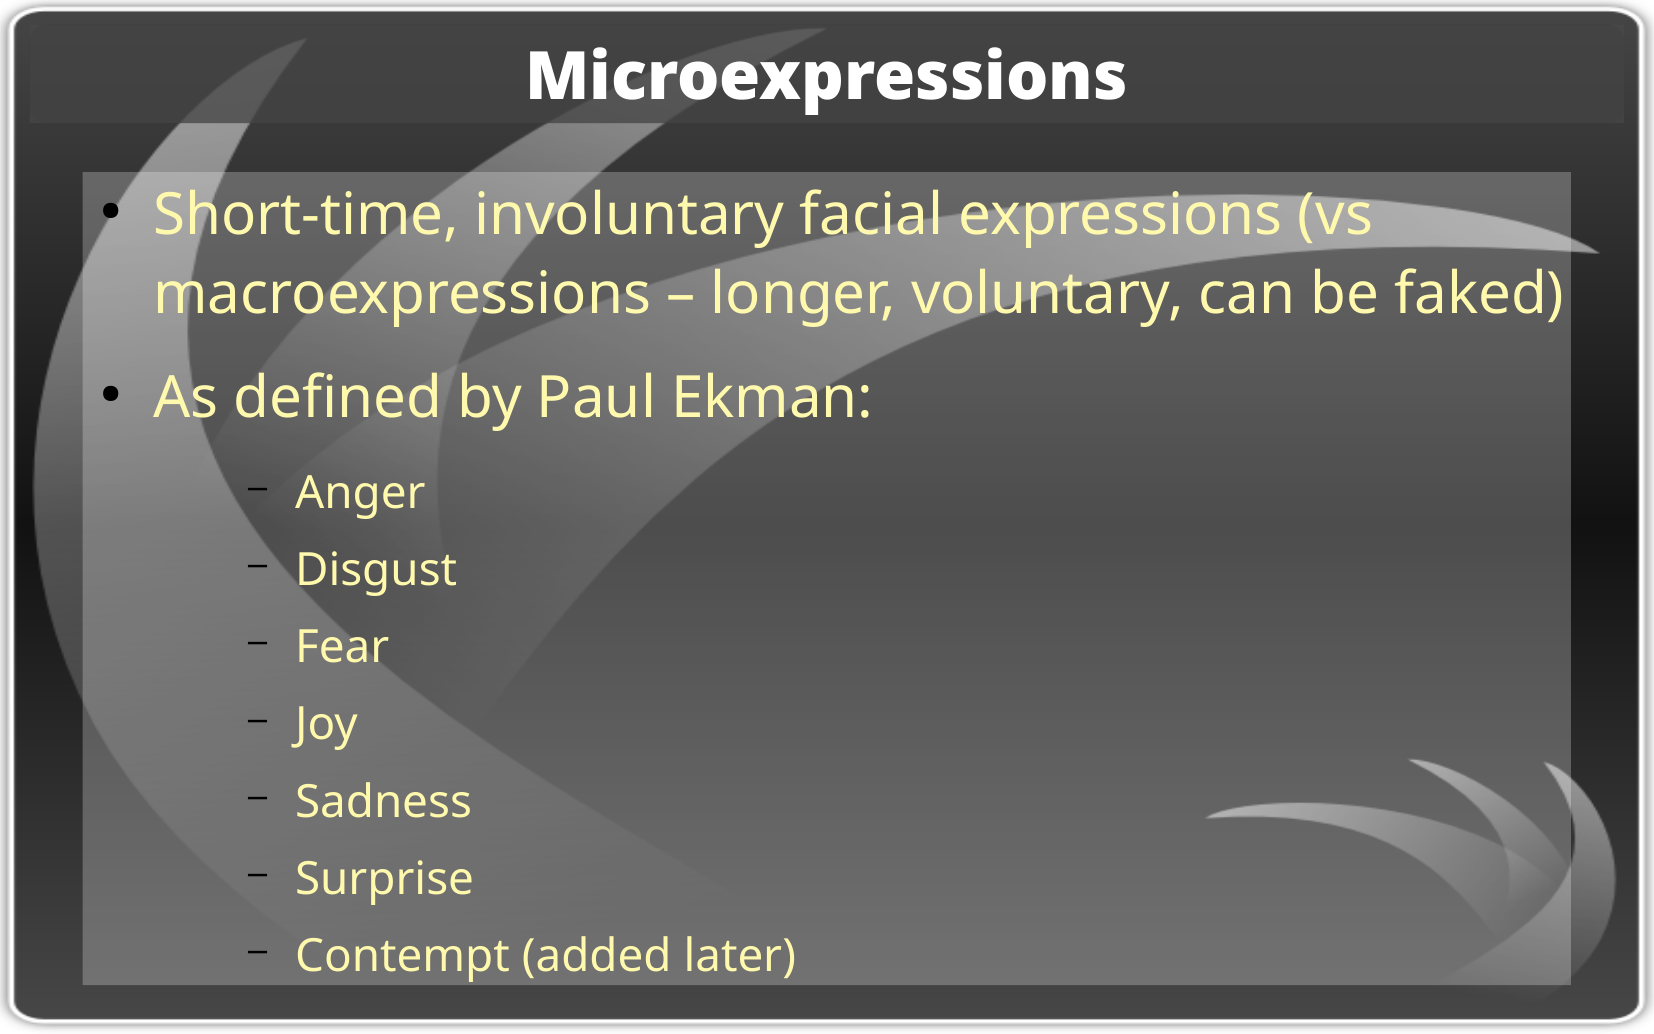

# Microexpressions
Short-time, involuntary facial expressions (vs macroexpressions – longer, voluntary, can be faked)
As defined by Paul Ekman:
Anger
Disgust
Fear
Joy
Sadness
Surprise
Contempt (added later)